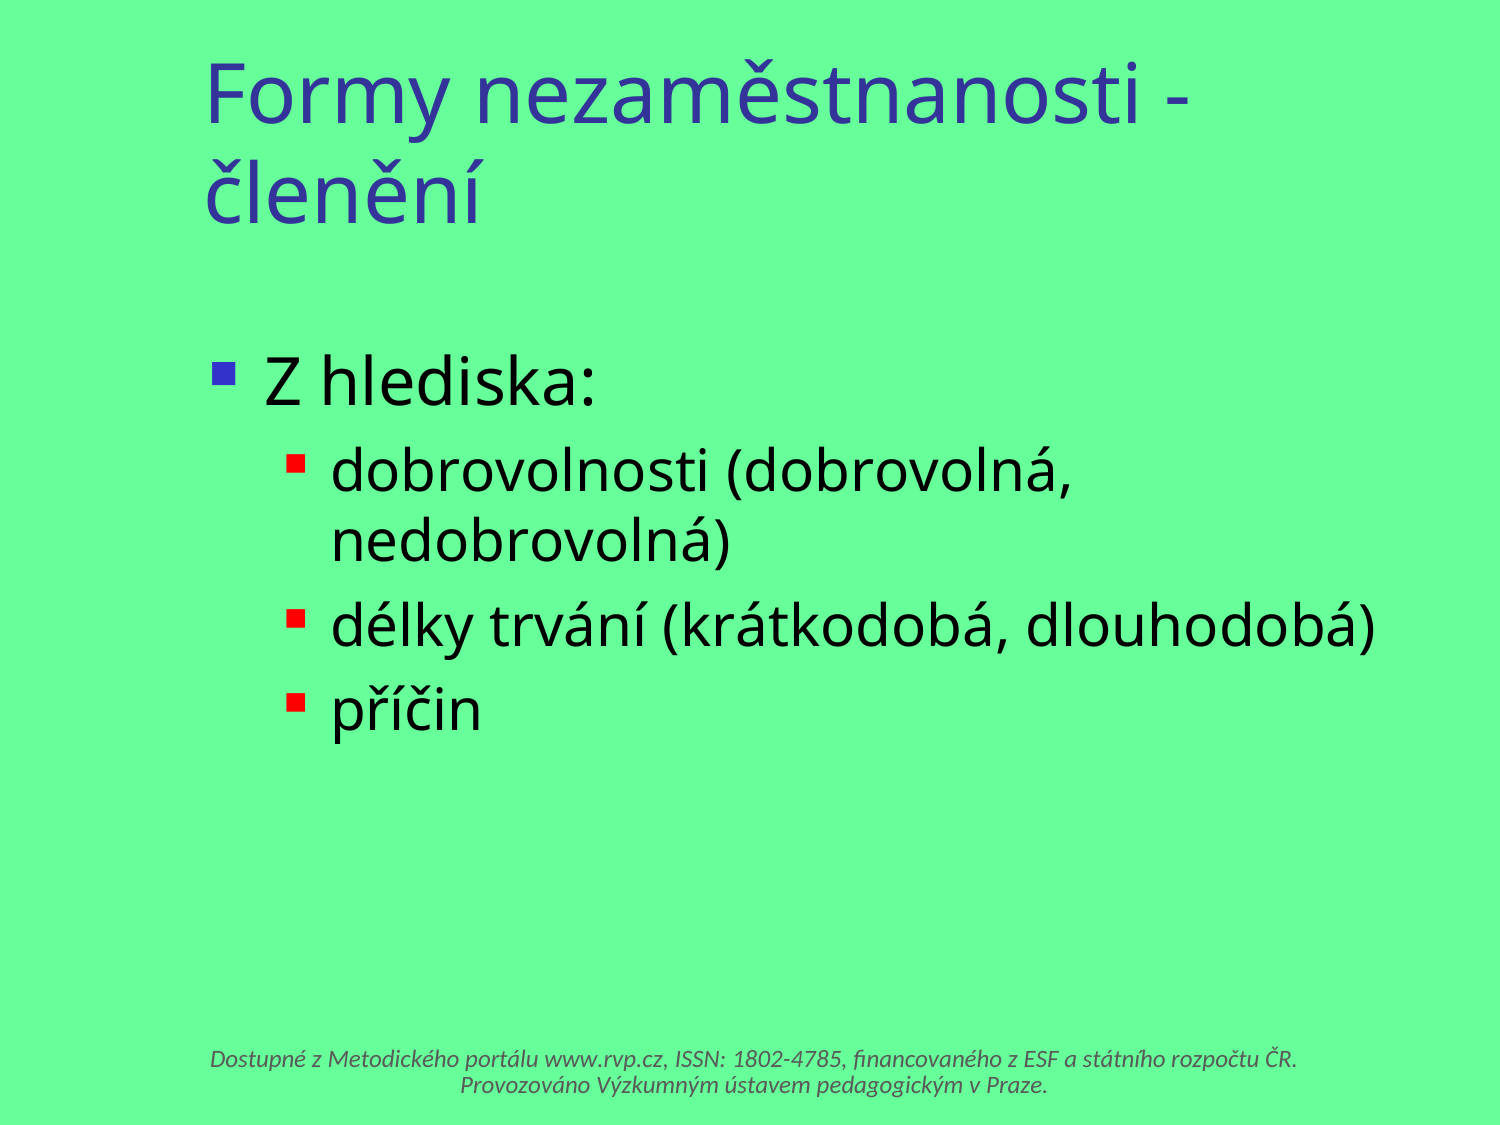

# Formy nezaměstnanosti - členění
Z hlediska:
dobrovolnosti (dobrovolná, nedobrovolná)
délky trvání (krátkodobá, dlouhodobá)
příčin
Dostupné z Metodického portálu www.rvp.cz, ISSN: 1802-4785, financovaného z ESF a státního rozpočtu ČR. Provozováno Výzkumným ústavem pedagogickým v Praze.